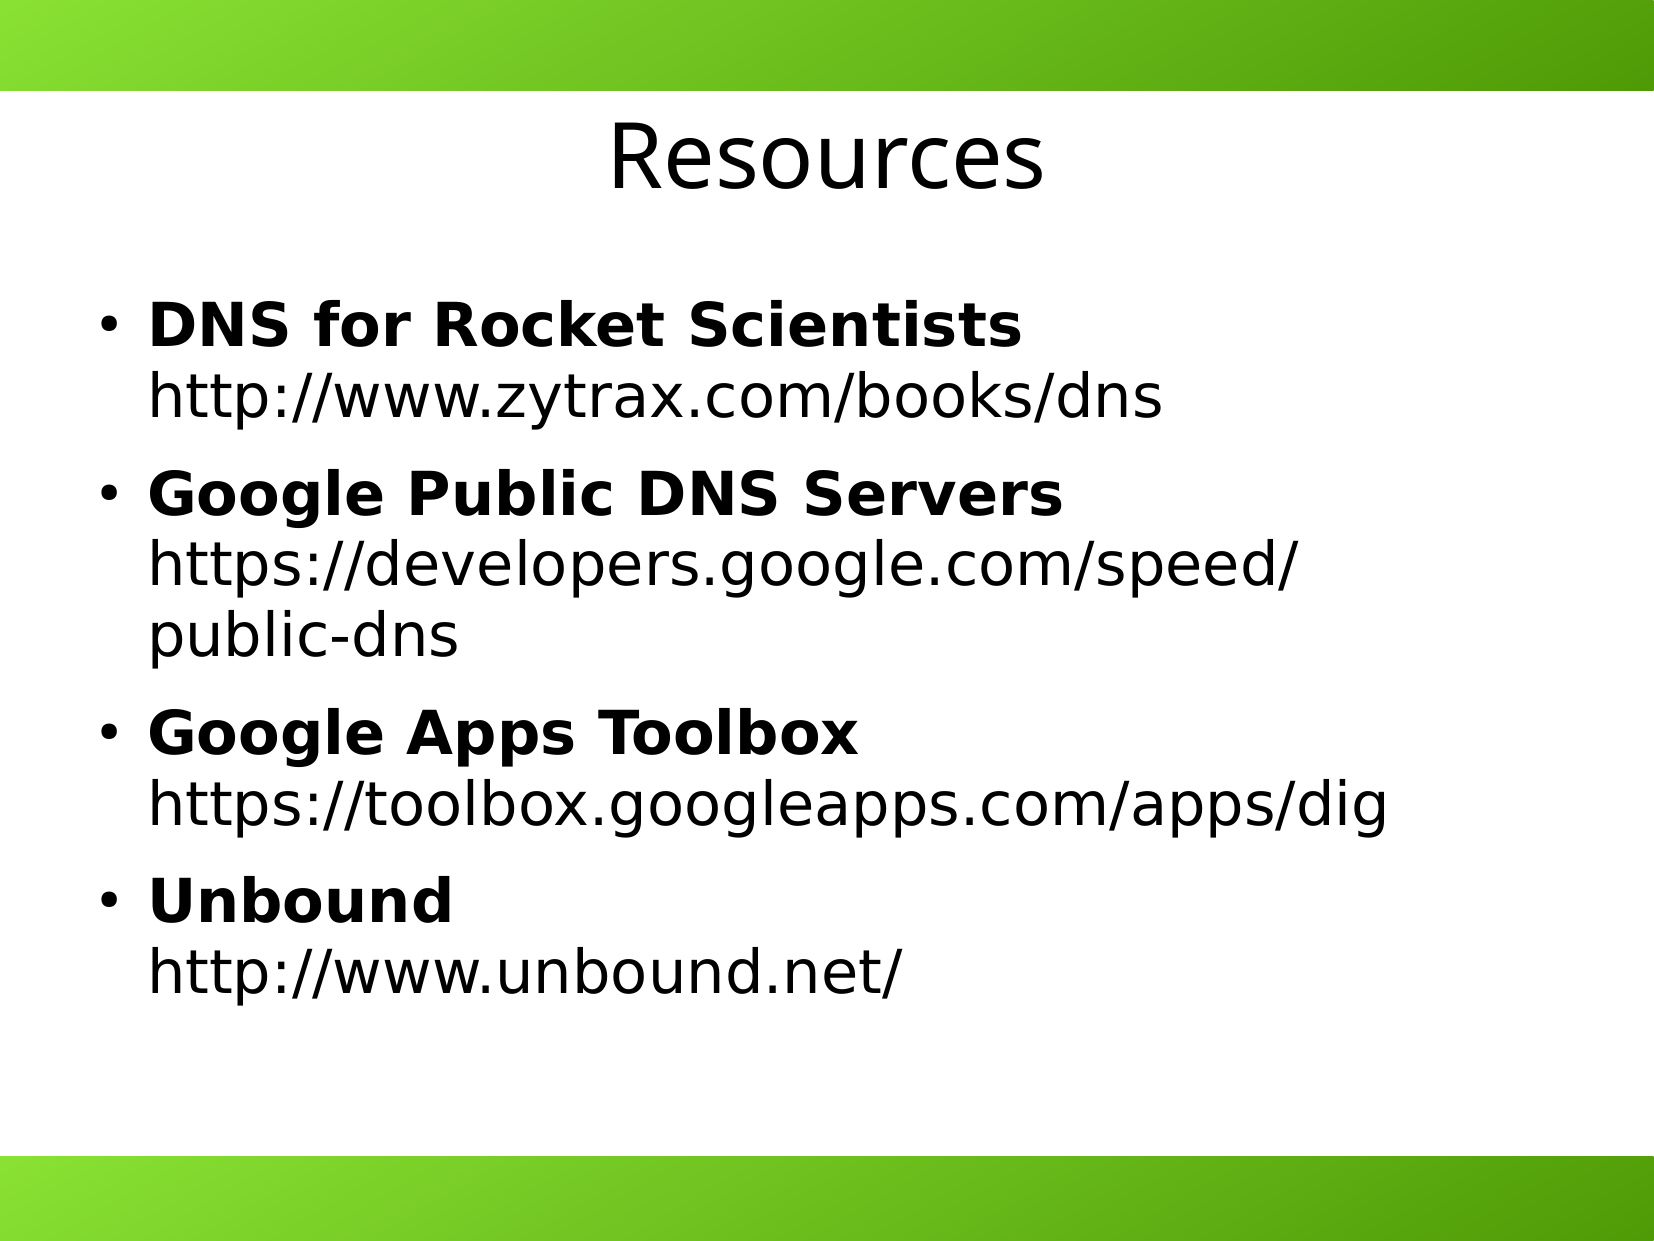

# Resources
DNS for Rocket Scientists
http://www.zytrax.com/books/dns
Google Public DNS Servers
https://developers.google.com/speed/
public-dns
Google Apps Toolbox
https://toolbox.googleapps.com/apps/dig
Unbound
http://www.unbound.net/